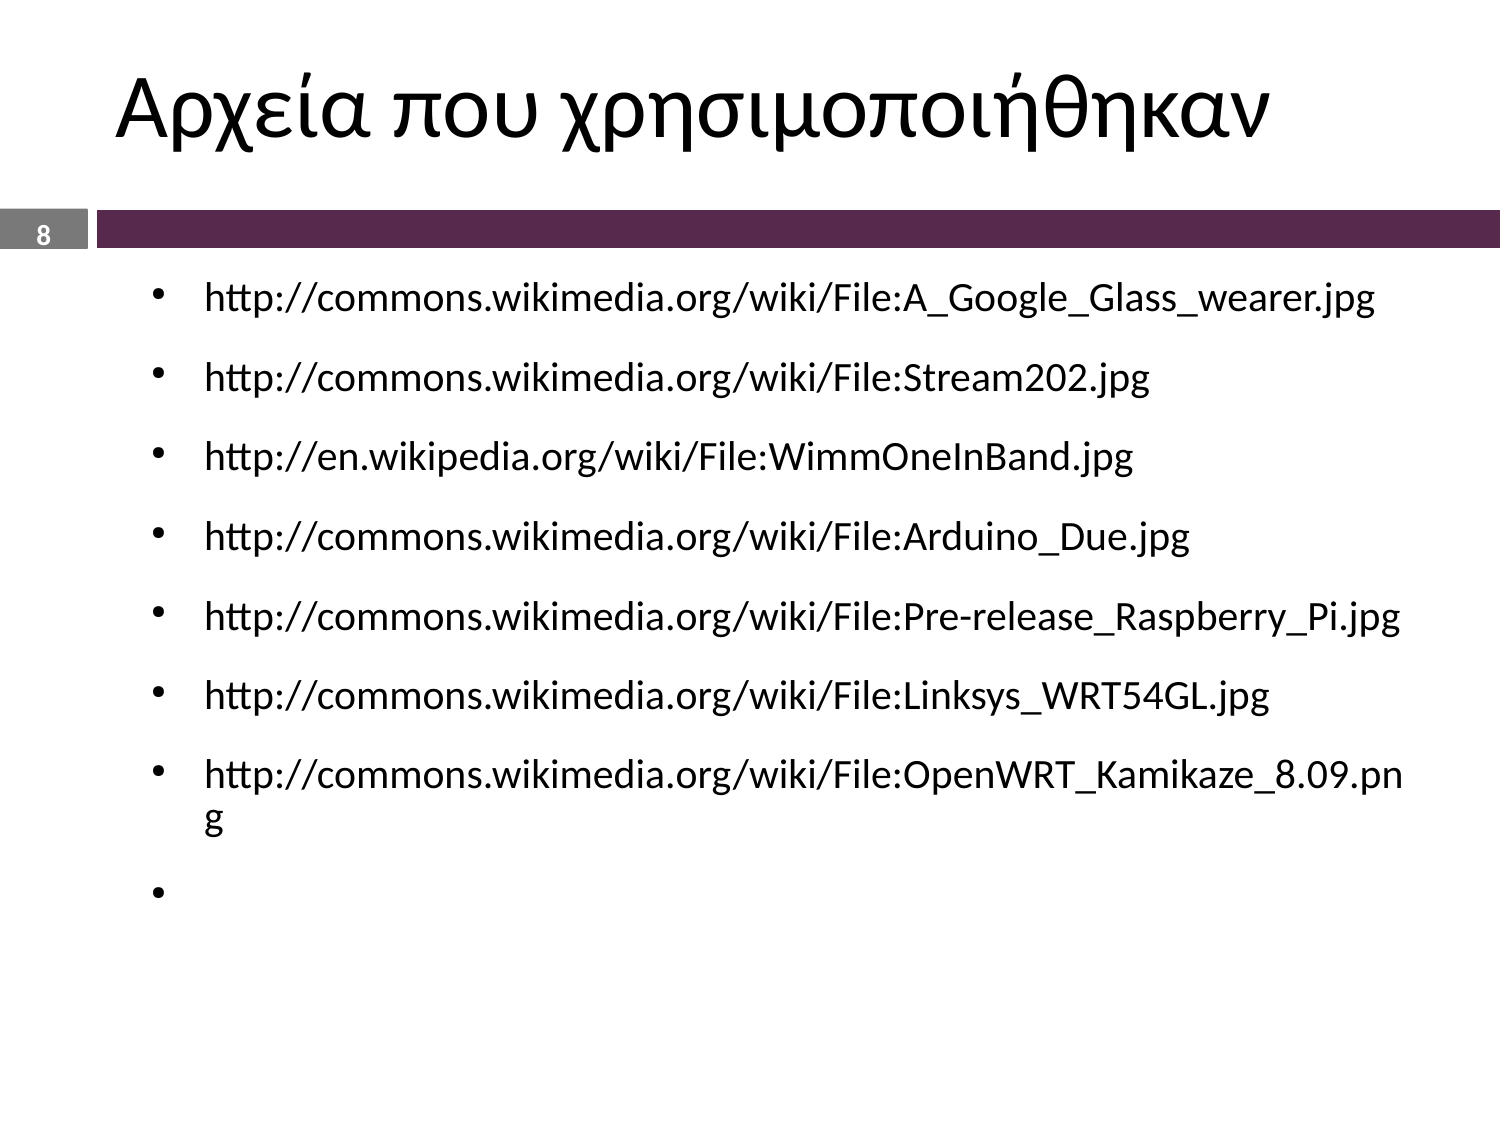

# Αρχεία που χρησιμοποιήθηκαν
http://commons.wikimedia.org/wiki/File:A_Google_Glass_wearer.jpg
http://commons.wikimedia.org/wiki/File:Stream202.jpg
http://en.wikipedia.org/wiki/File:WimmOneInBand.jpg
http://commons.wikimedia.org/wiki/File:Arduino_Due.jpg
http://commons.wikimedia.org/wiki/File:Pre-release_Raspberry_Pi.jpg
http://commons.wikimedia.org/wiki/File:Linksys_WRT54GL.jpg
http://commons.wikimedia.org/wiki/File:OpenWRT_Kamikaze_8.09.png